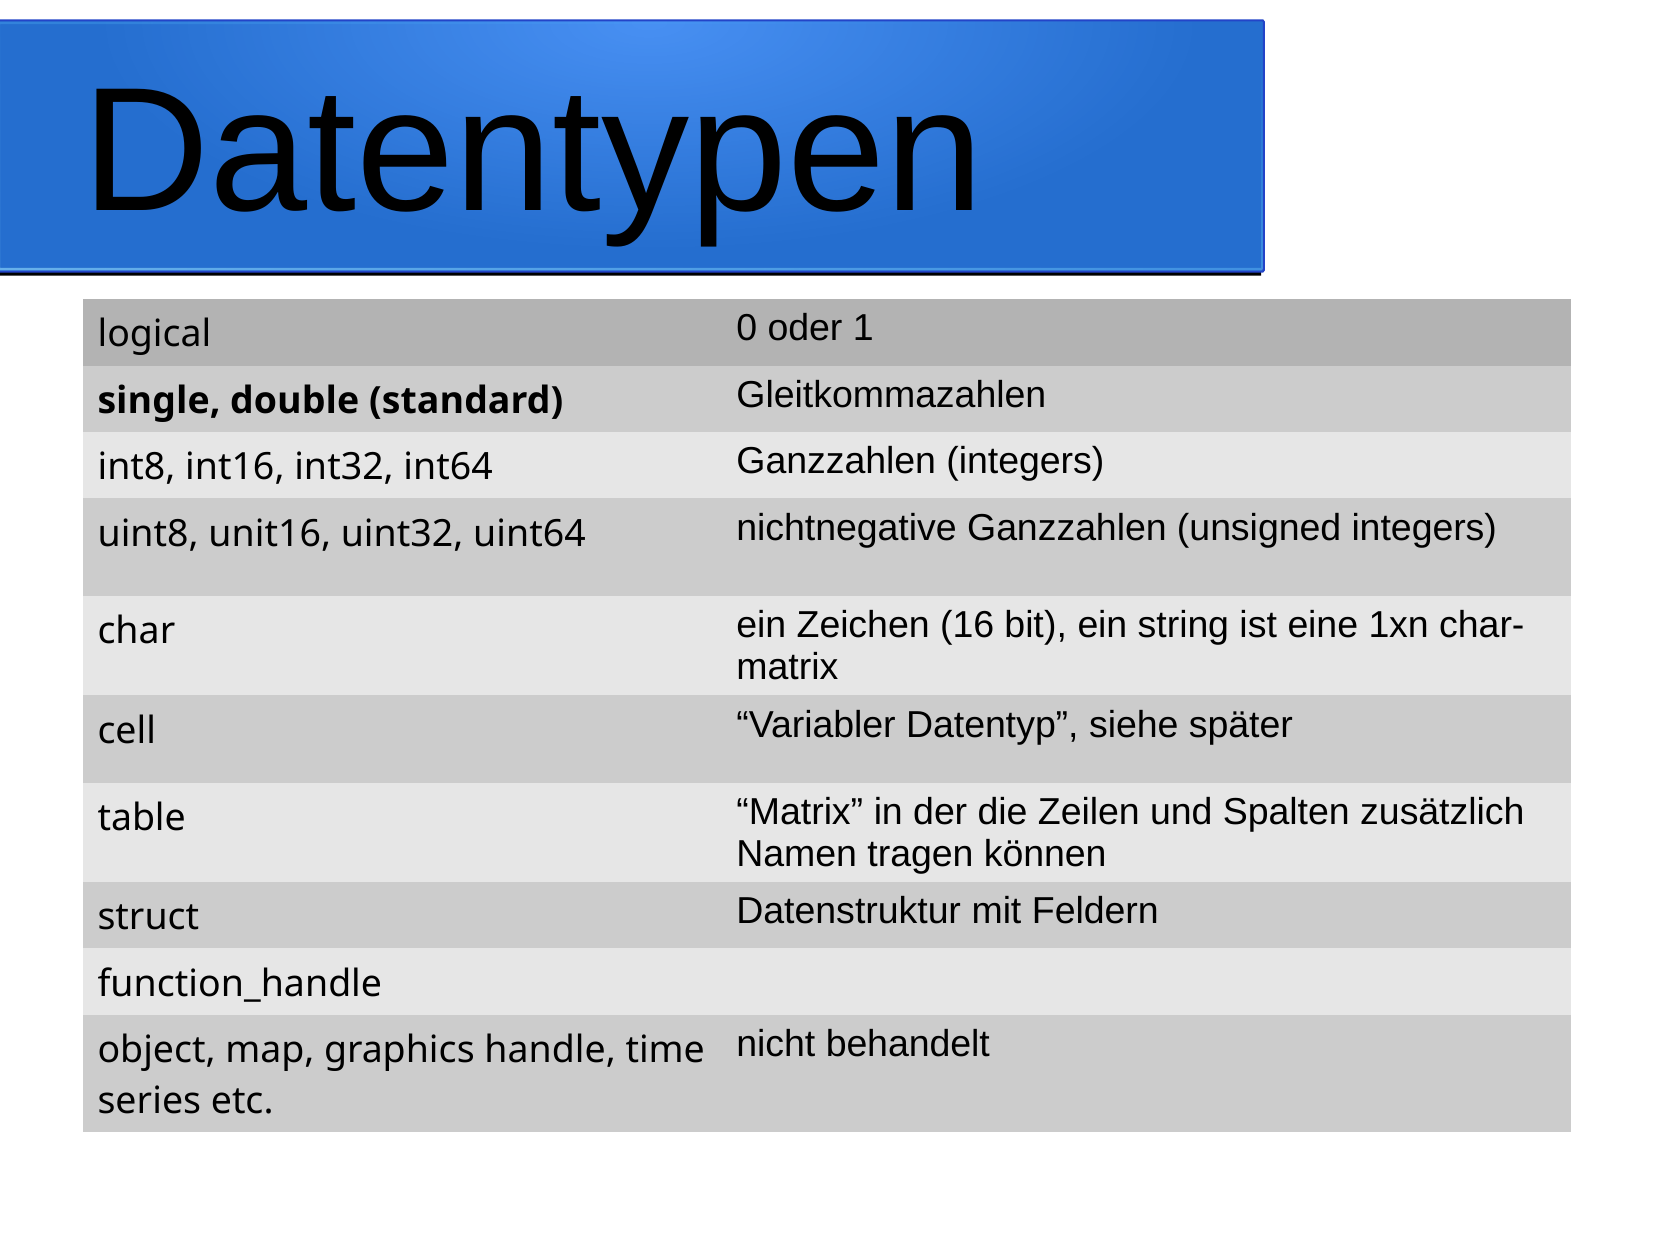

# Datentypen
| logical | 0 oder 1 |
| --- | --- |
| single, double (standard) | Gleitkommazahlen |
| int8, int16, int32, int64 | Ganzzahlen (integers) |
| uint8, unit16, uint32, uint64 | nichtnegative Ganzzahlen (unsigned integers) |
| char | ein Zeichen (16 bit), ein string ist eine 1xn char-matrix |
| cell | “Variabler Datentyp”, siehe später |
| table | “Matrix” in der die Zeilen und Spalten zusätzlich Namen tragen können |
| struct | Datenstruktur mit Feldern |
| function\_handle | |
| object, map, graphics handle, time series etc. | nicht behandelt |